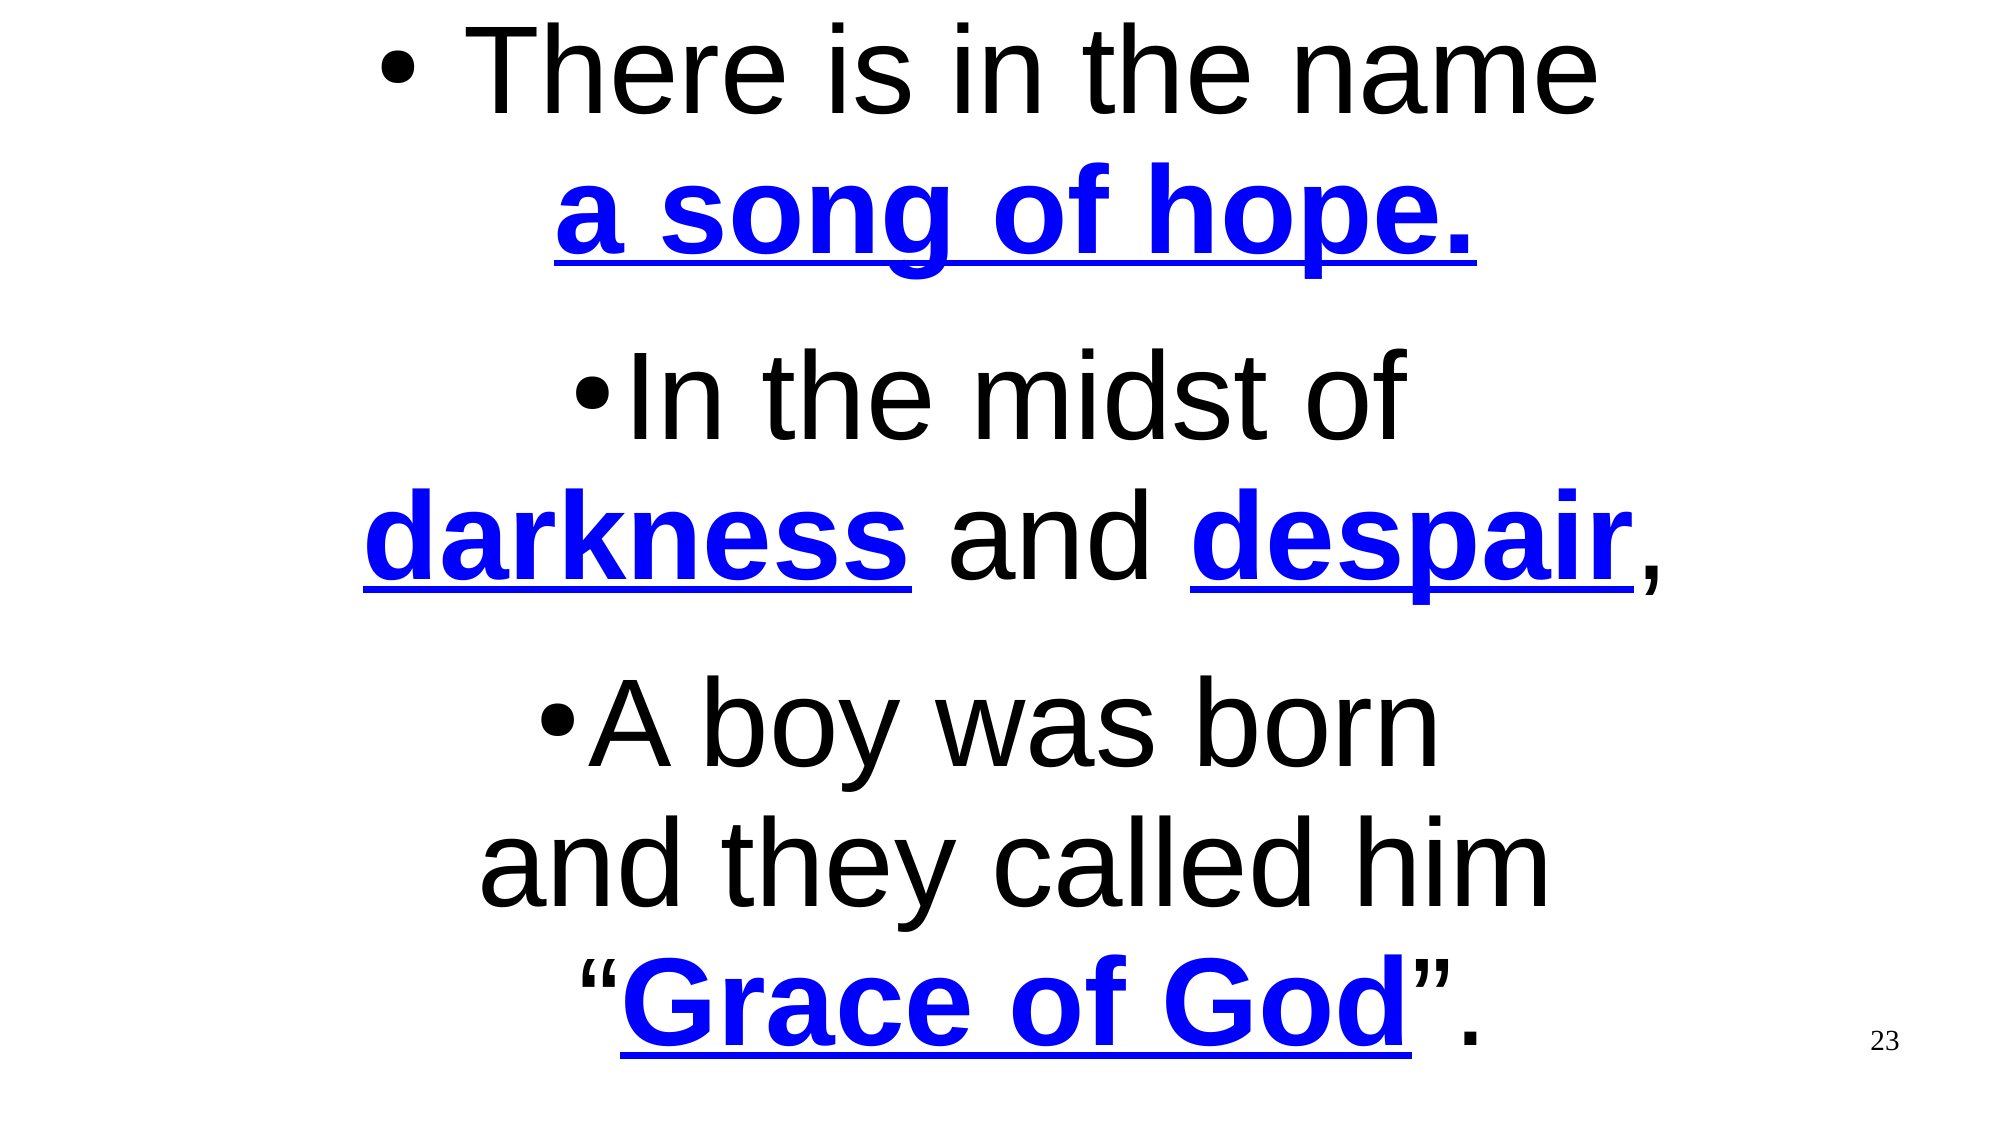

# There is in the name a song of hope.
In the midst of
darkness and despair,
A boy was born
and they called him
“Grace of God”.
23